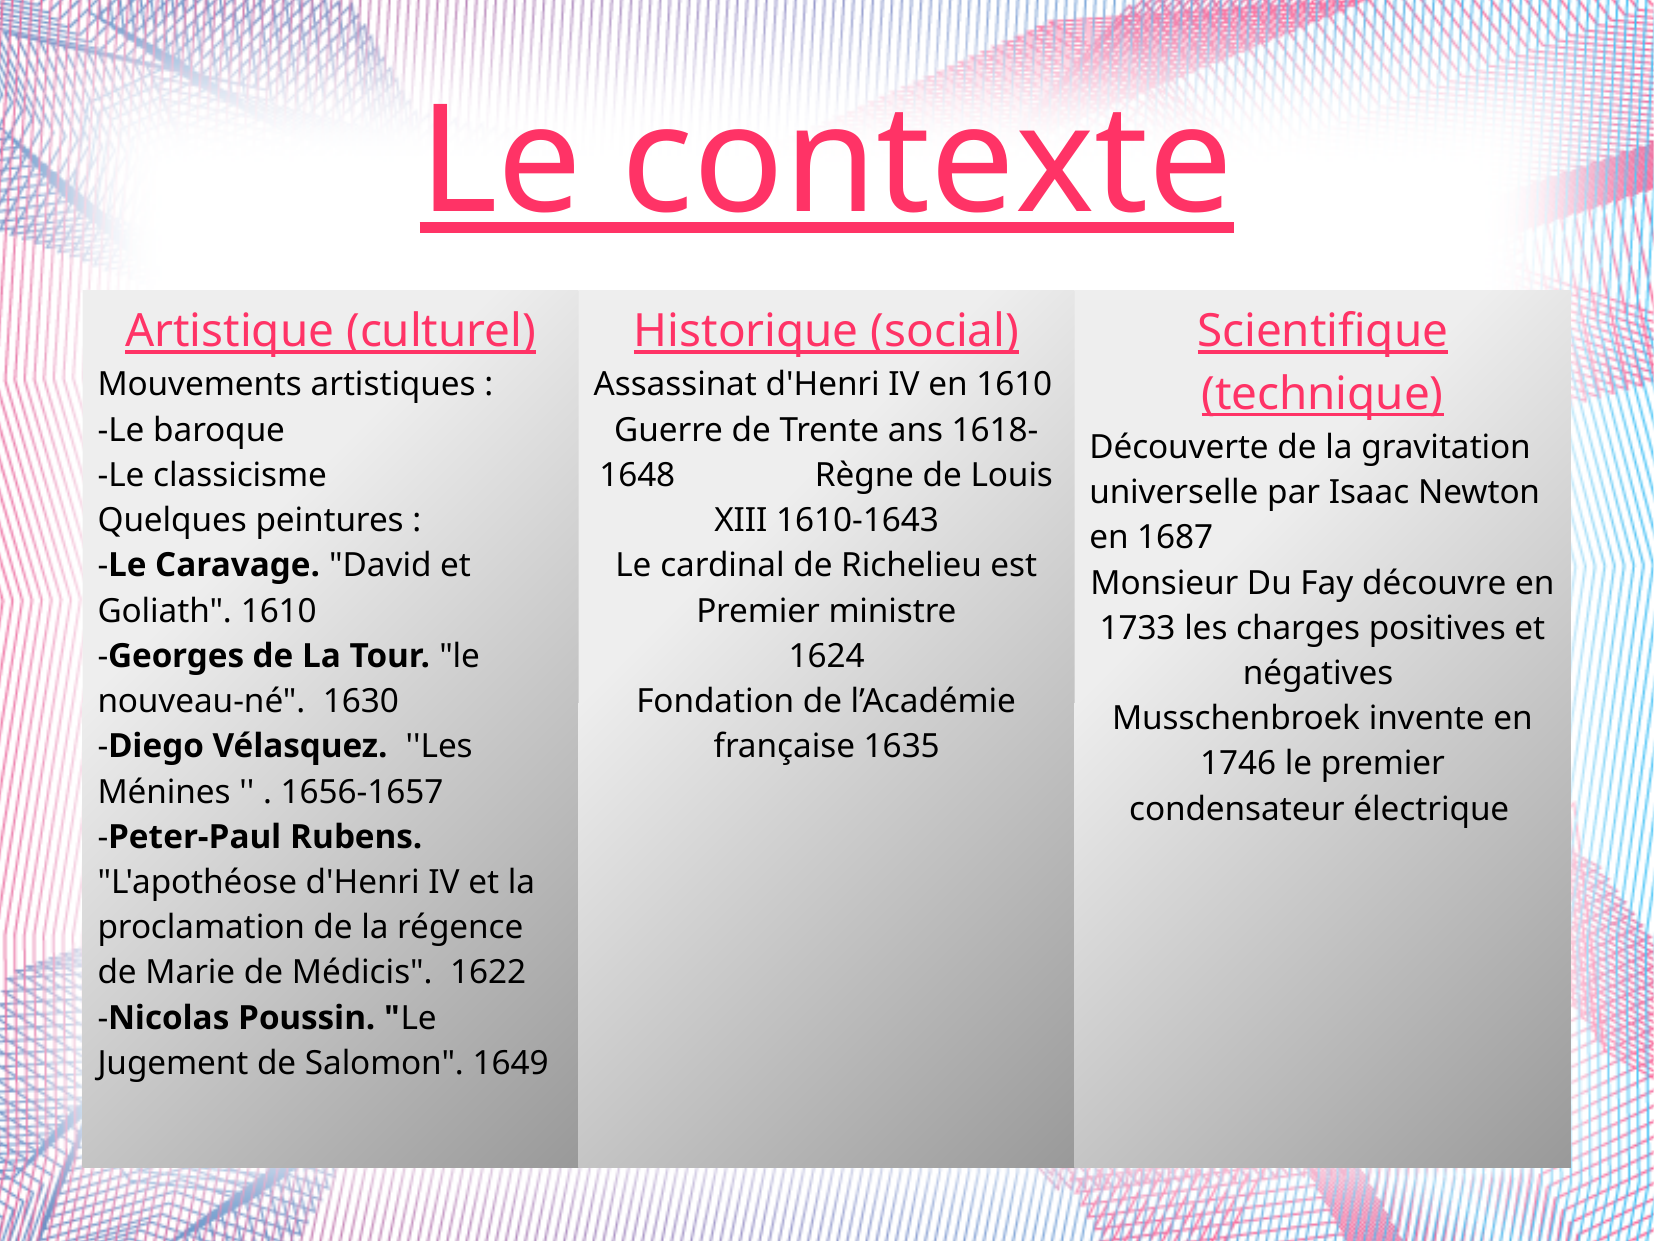

# Le contexte
| Artistique (culturel) Mouvements artistiques : -Le baroque -Le classicisme Quelques peintures : -Le Caravage. "David et Goliath". 1610 -Georges de La Tour. "le nouveau-né". 1630 -Diego Vélasquez. ''Les Ménines '' . 1656-1657 -Peter-Paul Rubens. "L'apothéose d'Henri IV et la proclamation de la régence de Marie de Médicis". 1622 -Nicolas Poussin. "Le Jugement de Salomon". 1649 | Historique (social) Assassinat d'Henri IV en 1610 Guerre de Trente ans 1618-1648 Règne de Louis XIII 1610-1643 Le cardinal de Richelieu est Premier ministre 1624 Fondation de l’Académie française 1635 | Scientifique (technique) Découverte de la gravitation universelle par Isaac Newton en 1687 Monsieur Du Fay découvre en 1733 les charges positives et négatives Musschenbroek invente en 1746 le premier condensateur électrique |
| --- | --- | --- |